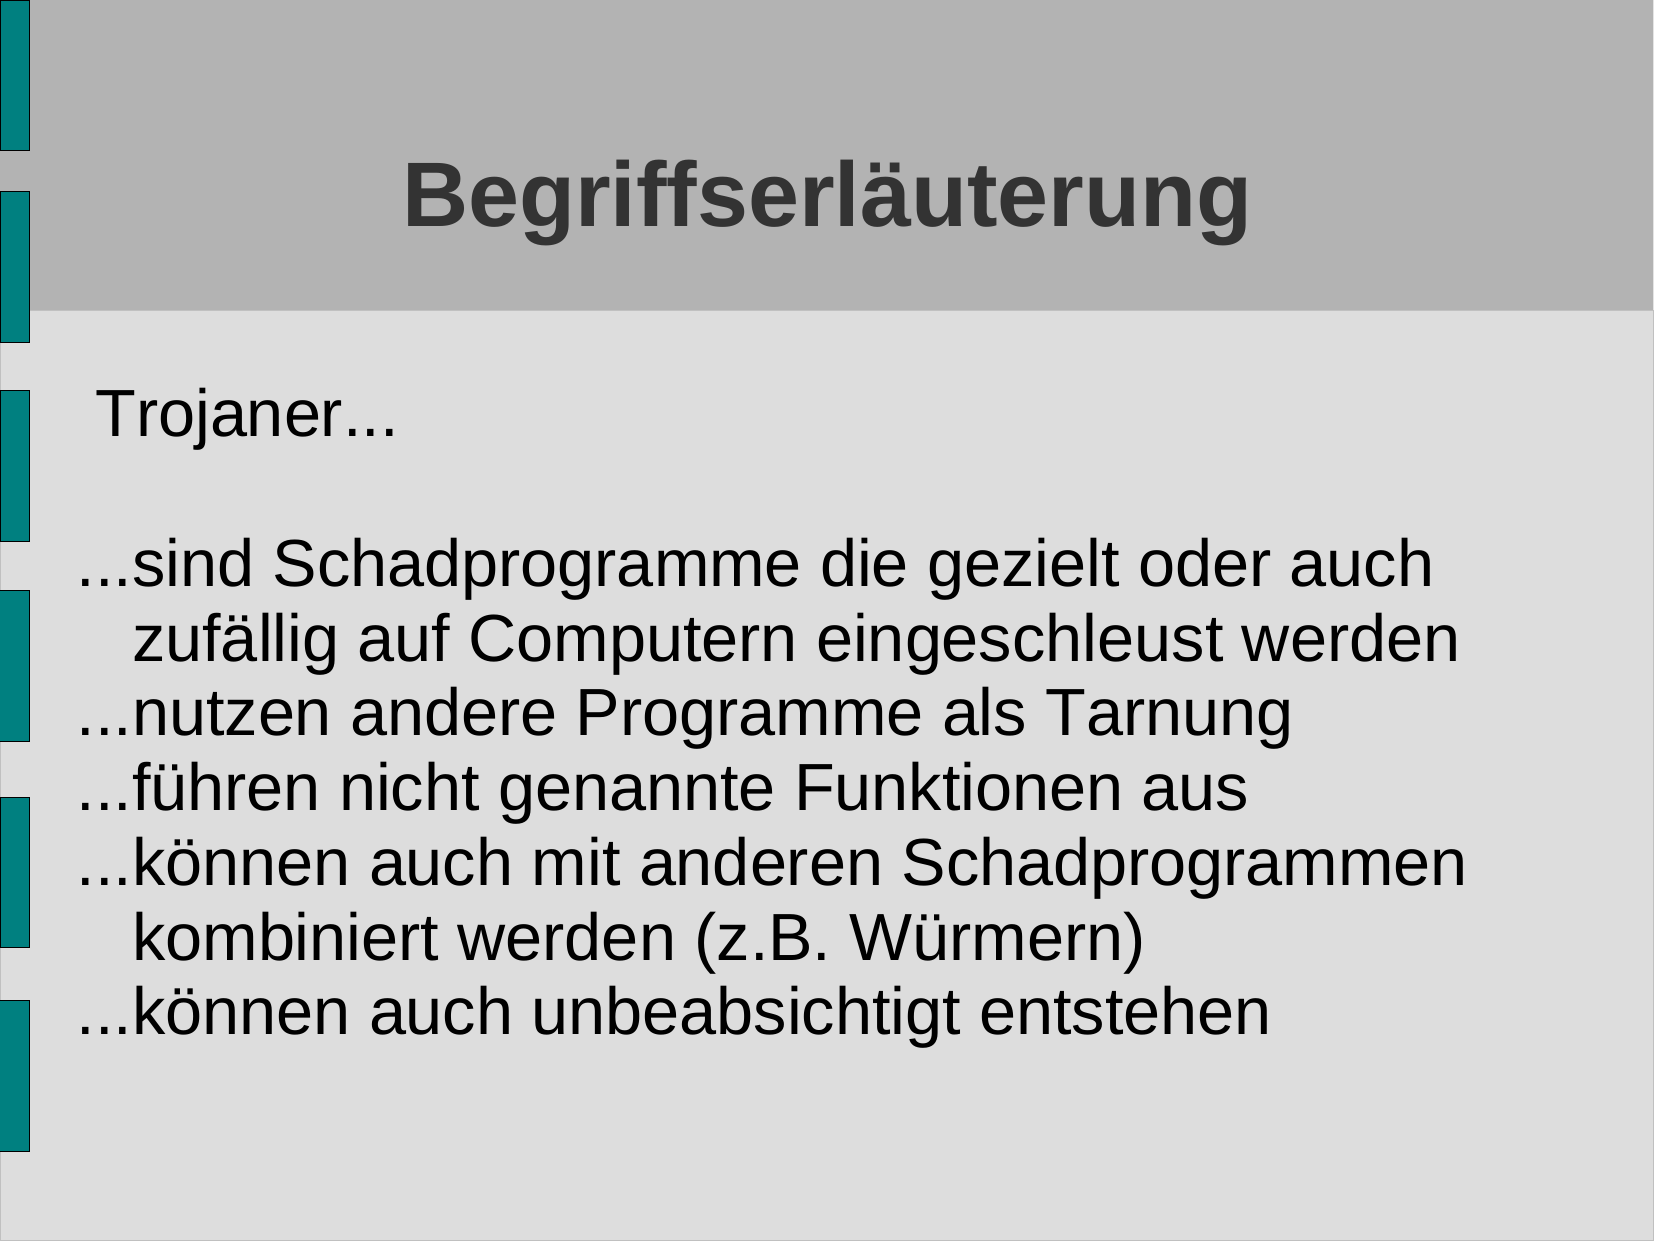

# Begriffserläuterung
 Trojaner...
...sind Schadprogramme die gezielt oder auch zufällig auf Computern eingeschleust werden
...nutzen andere Programme als Tarnung
...führen nicht genannte Funktionen aus
...können auch mit anderen Schadprogrammen kombiniert werden (z.B. Würmern)
...können auch unbeabsichtigt entstehen